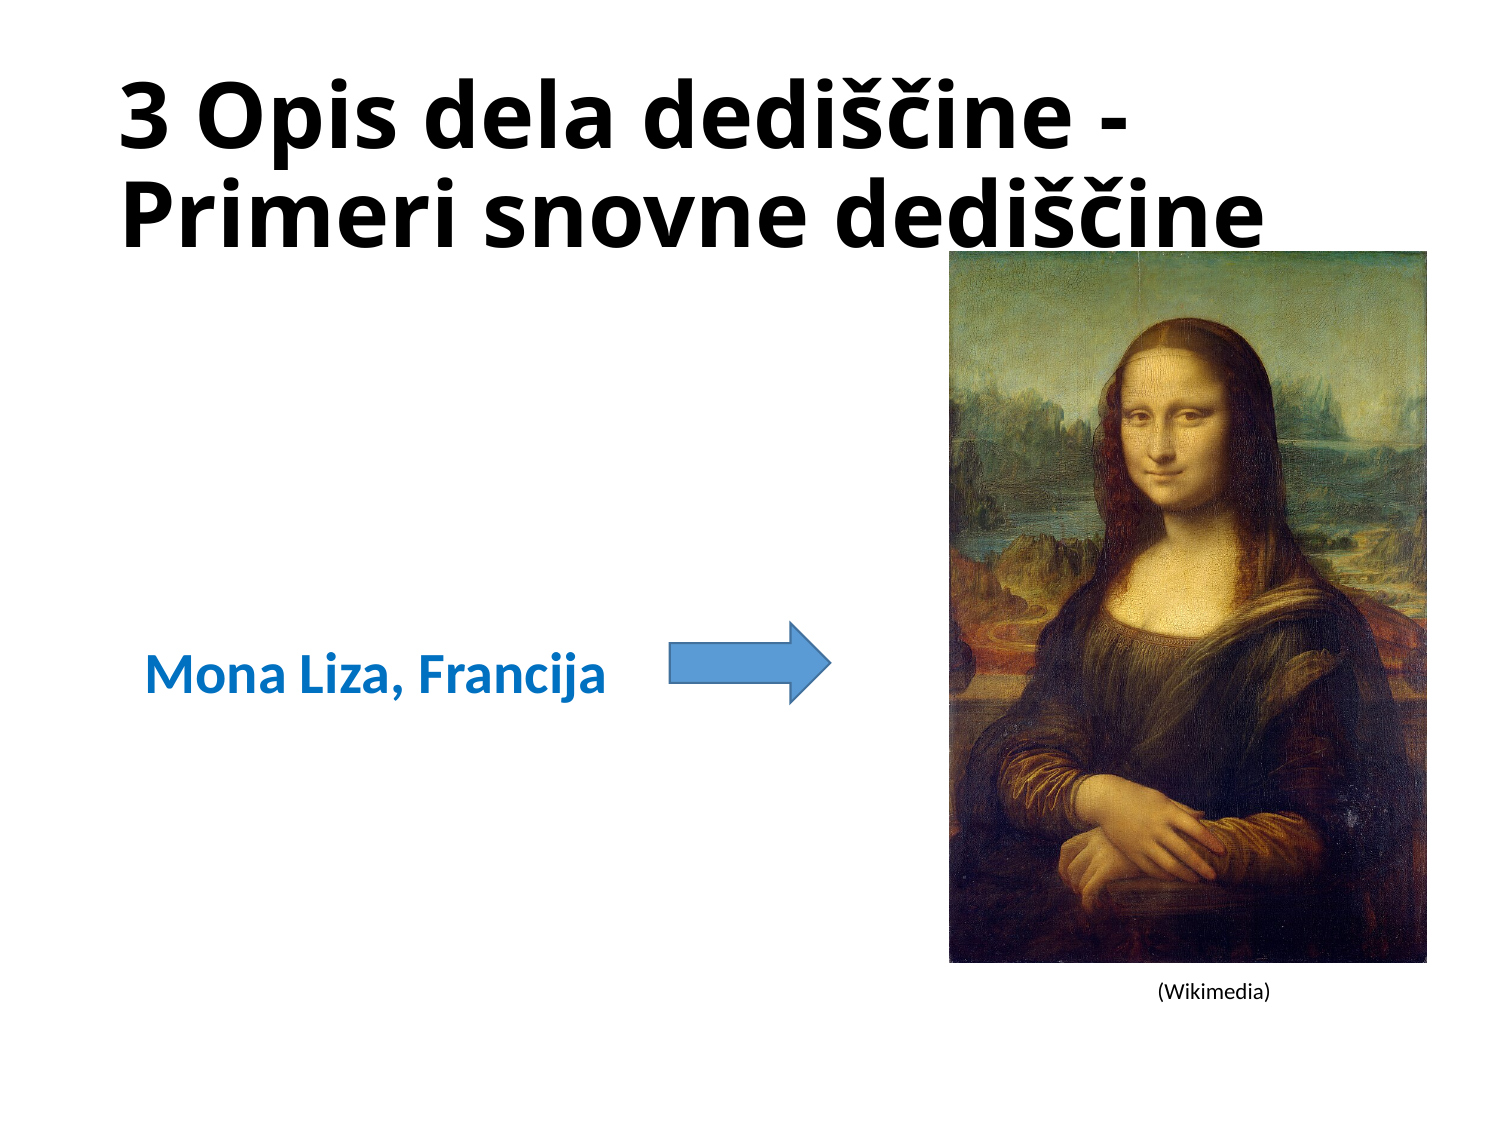

# 3 Opis dela dediščine - Primeri snovne dediščine
 Mona Liza, Francija
 (Wikimedia)